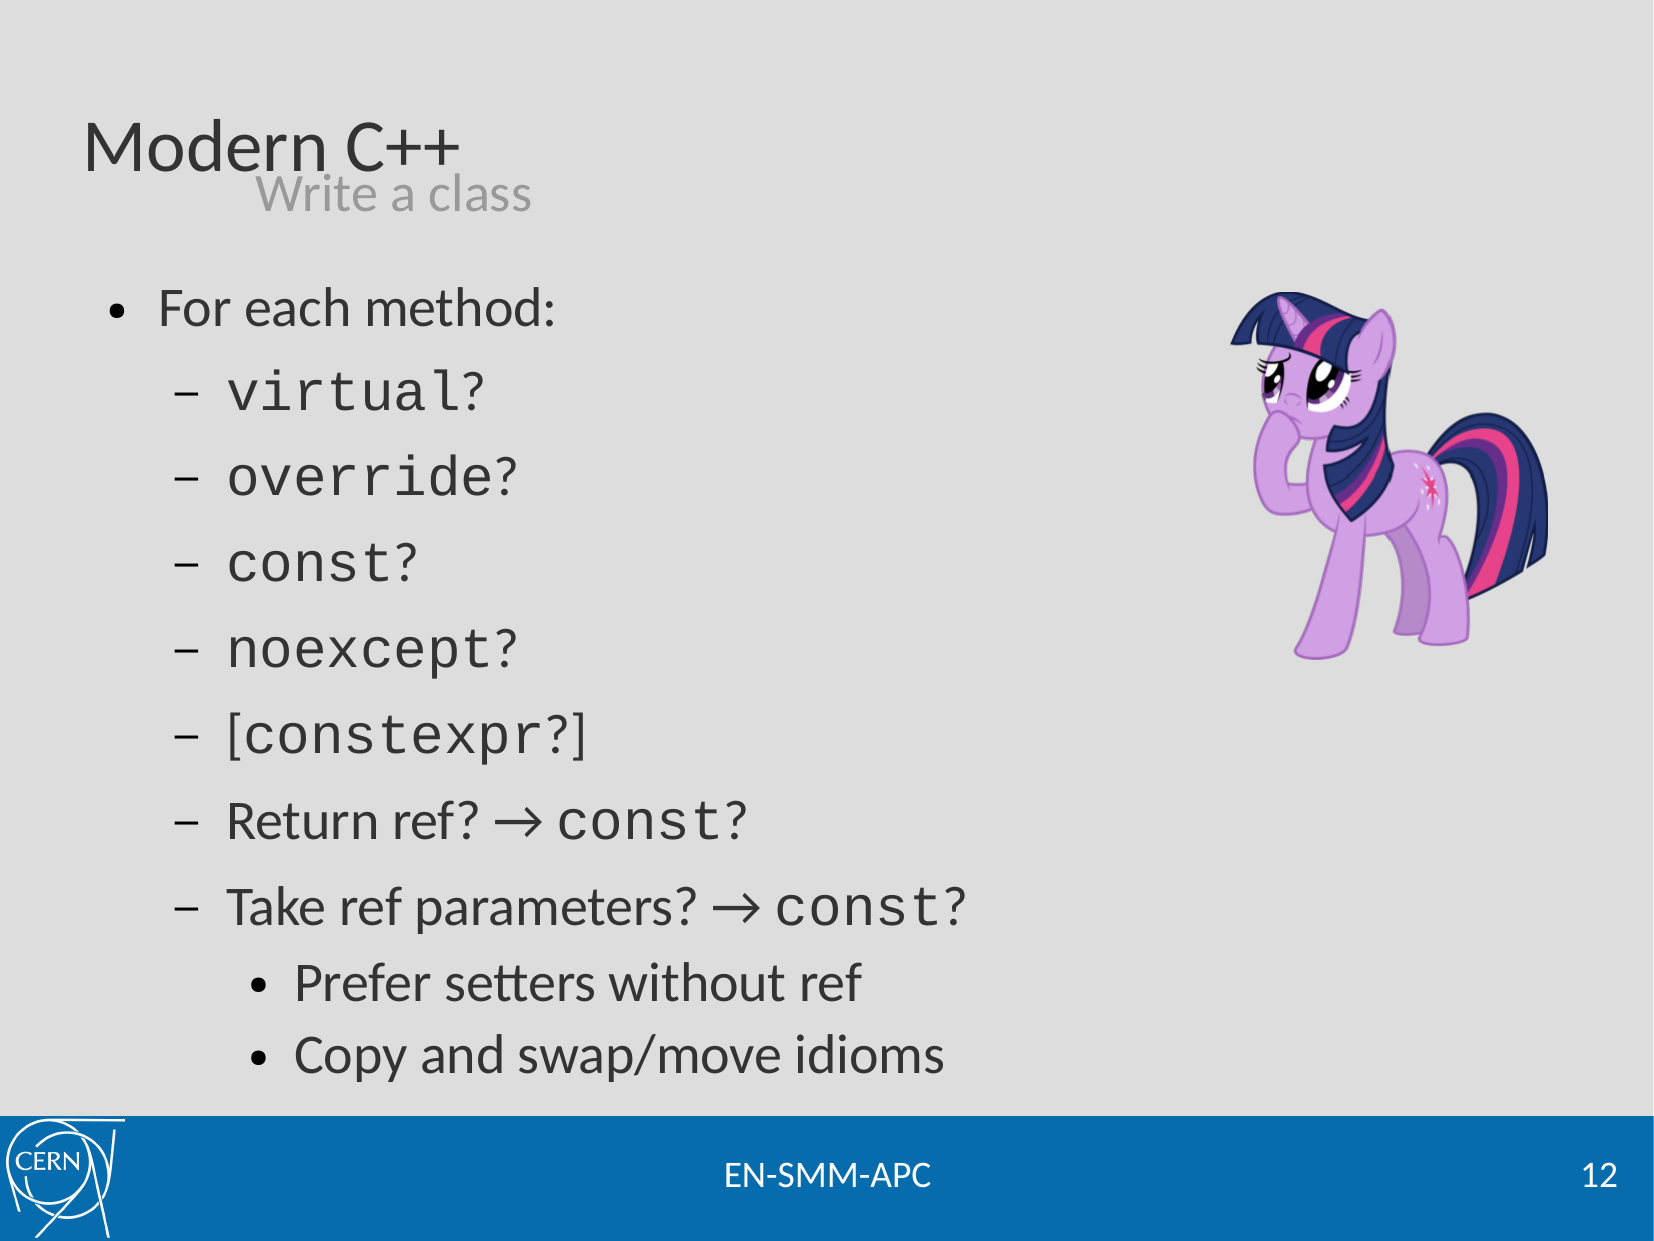

# Modern C++
Write a class
For each method:
virtual?
override?
const?
noexcept?
[constexpr?]
Return ref? → const?
Take ref parameters? → const?
Prefer setters without ref
Copy and swap/move idioms
12